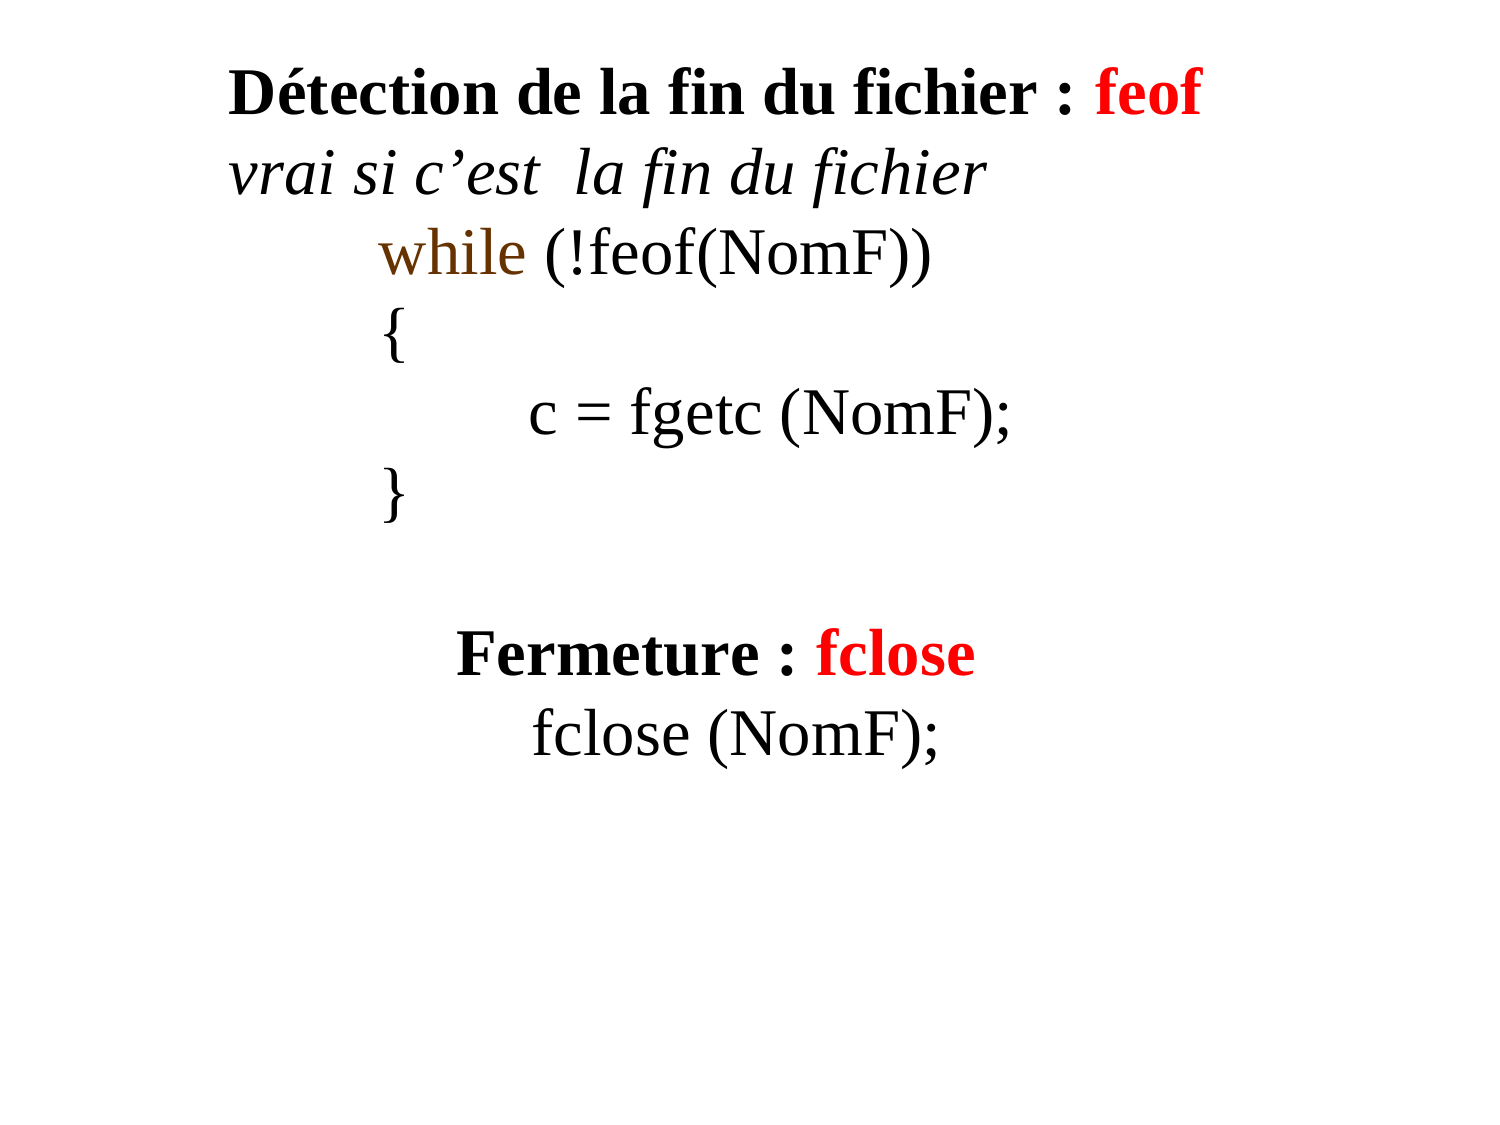

Détection de la fin du fichier : feof
vrai si c’est la fin du fichier
	while (!feof(NomF))
	{
		c = fgetc (NomF);
	}
Fermeture : fclose
	fclose (NomF);